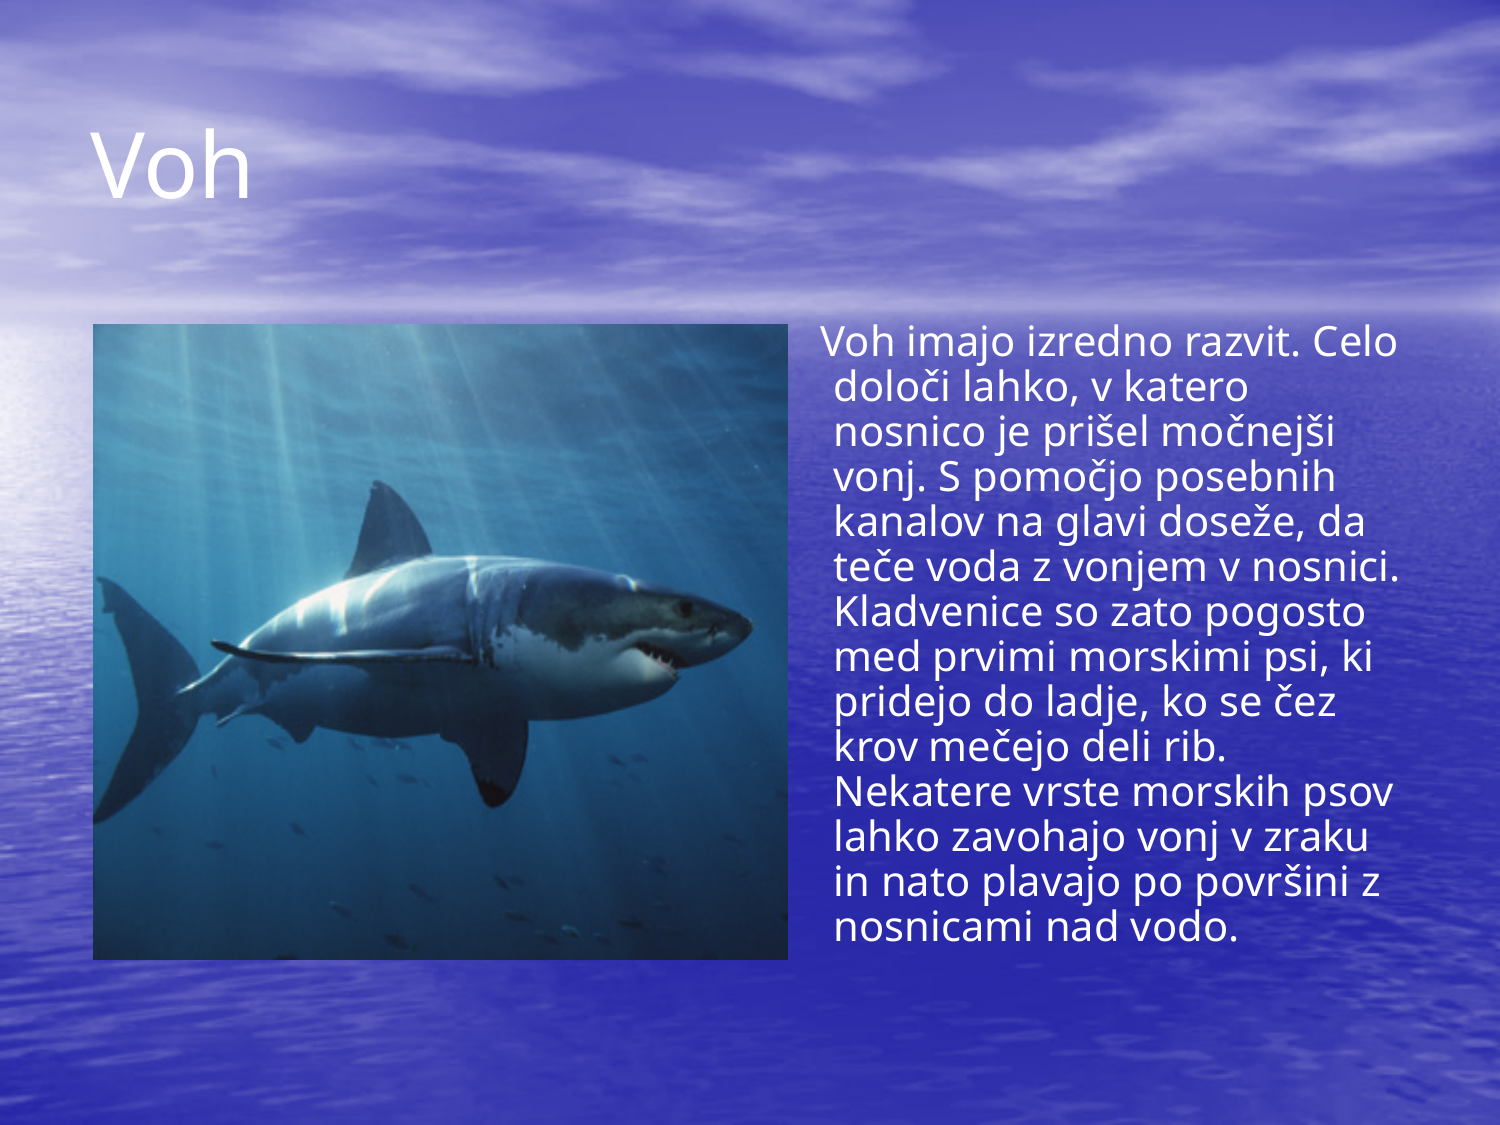

# Voh
 Voh imajo izredno razvit. Celo določi lahko, v katero nosnico je prišel močnejši vonj. S pomočjo posebnih kanalov na glavi doseže, da teče voda z vonjem v nosnici. Kladvenice so zato pogosto med prvimi morskimi psi, ki pridejo do ladje, ko se čez krov mečejo deli rib. Nekatere vrste morskih psov lahko zavohajo vonj v zraku in nato plavajo po površini z nosnicami nad vodo.